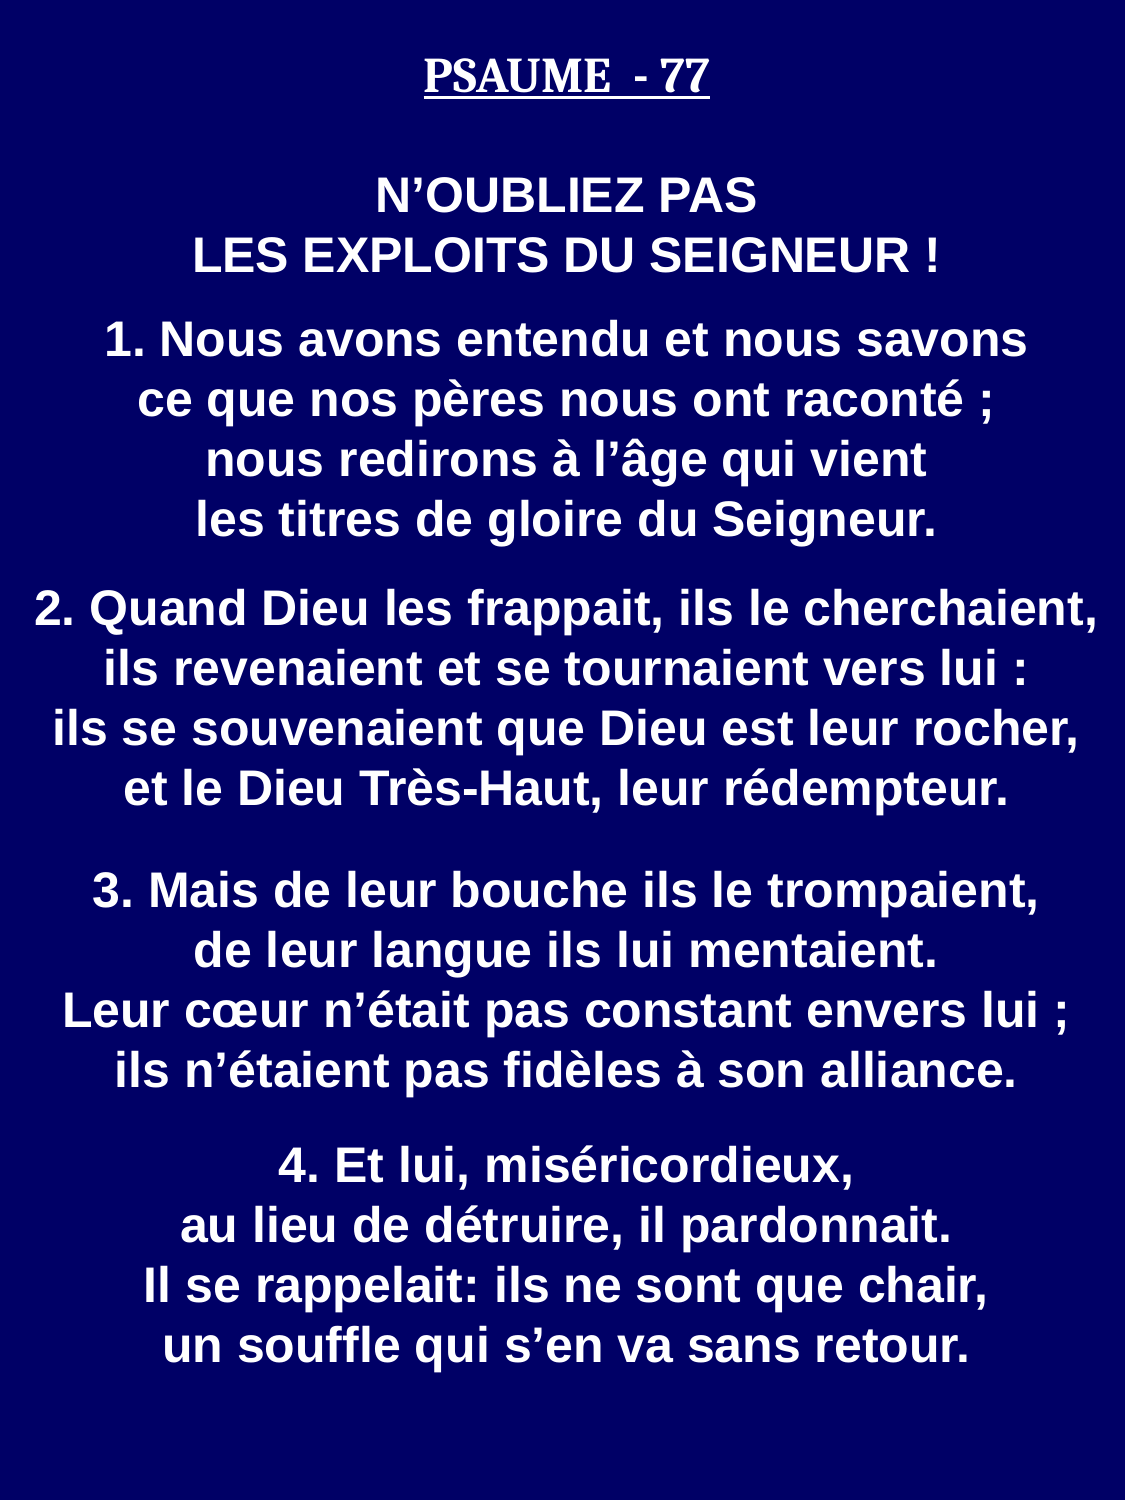

PSAUME - 77
N’OUBLIEZ PAS
LES EXPLOITS DU SEIGNEUR !
1. Nous avons entendu et nous savons
ce que nos pères nous ont raconté ;
nous redirons à l’âge qui vient
les titres de gloire du Seigneur.
2. Quand Dieu les frappait, ils le cherchaient,
ils revenaient et se tournaient vers lui :
ils se souvenaient que Dieu est leur rocher,
et le Dieu Très-Haut, leur rédempteur.
3. Mais de leur bouche ils le trompaient,
de leur langue ils lui mentaient.
Leur cœur n’était pas constant envers lui ;
ils n’étaient pas fidèles à son alliance.
4. Et lui, miséricordieux,
au lieu de détruire, il pardonnait.
Il se rappelait: ils ne sont que chair,
un souffle qui s’en va sans retour.